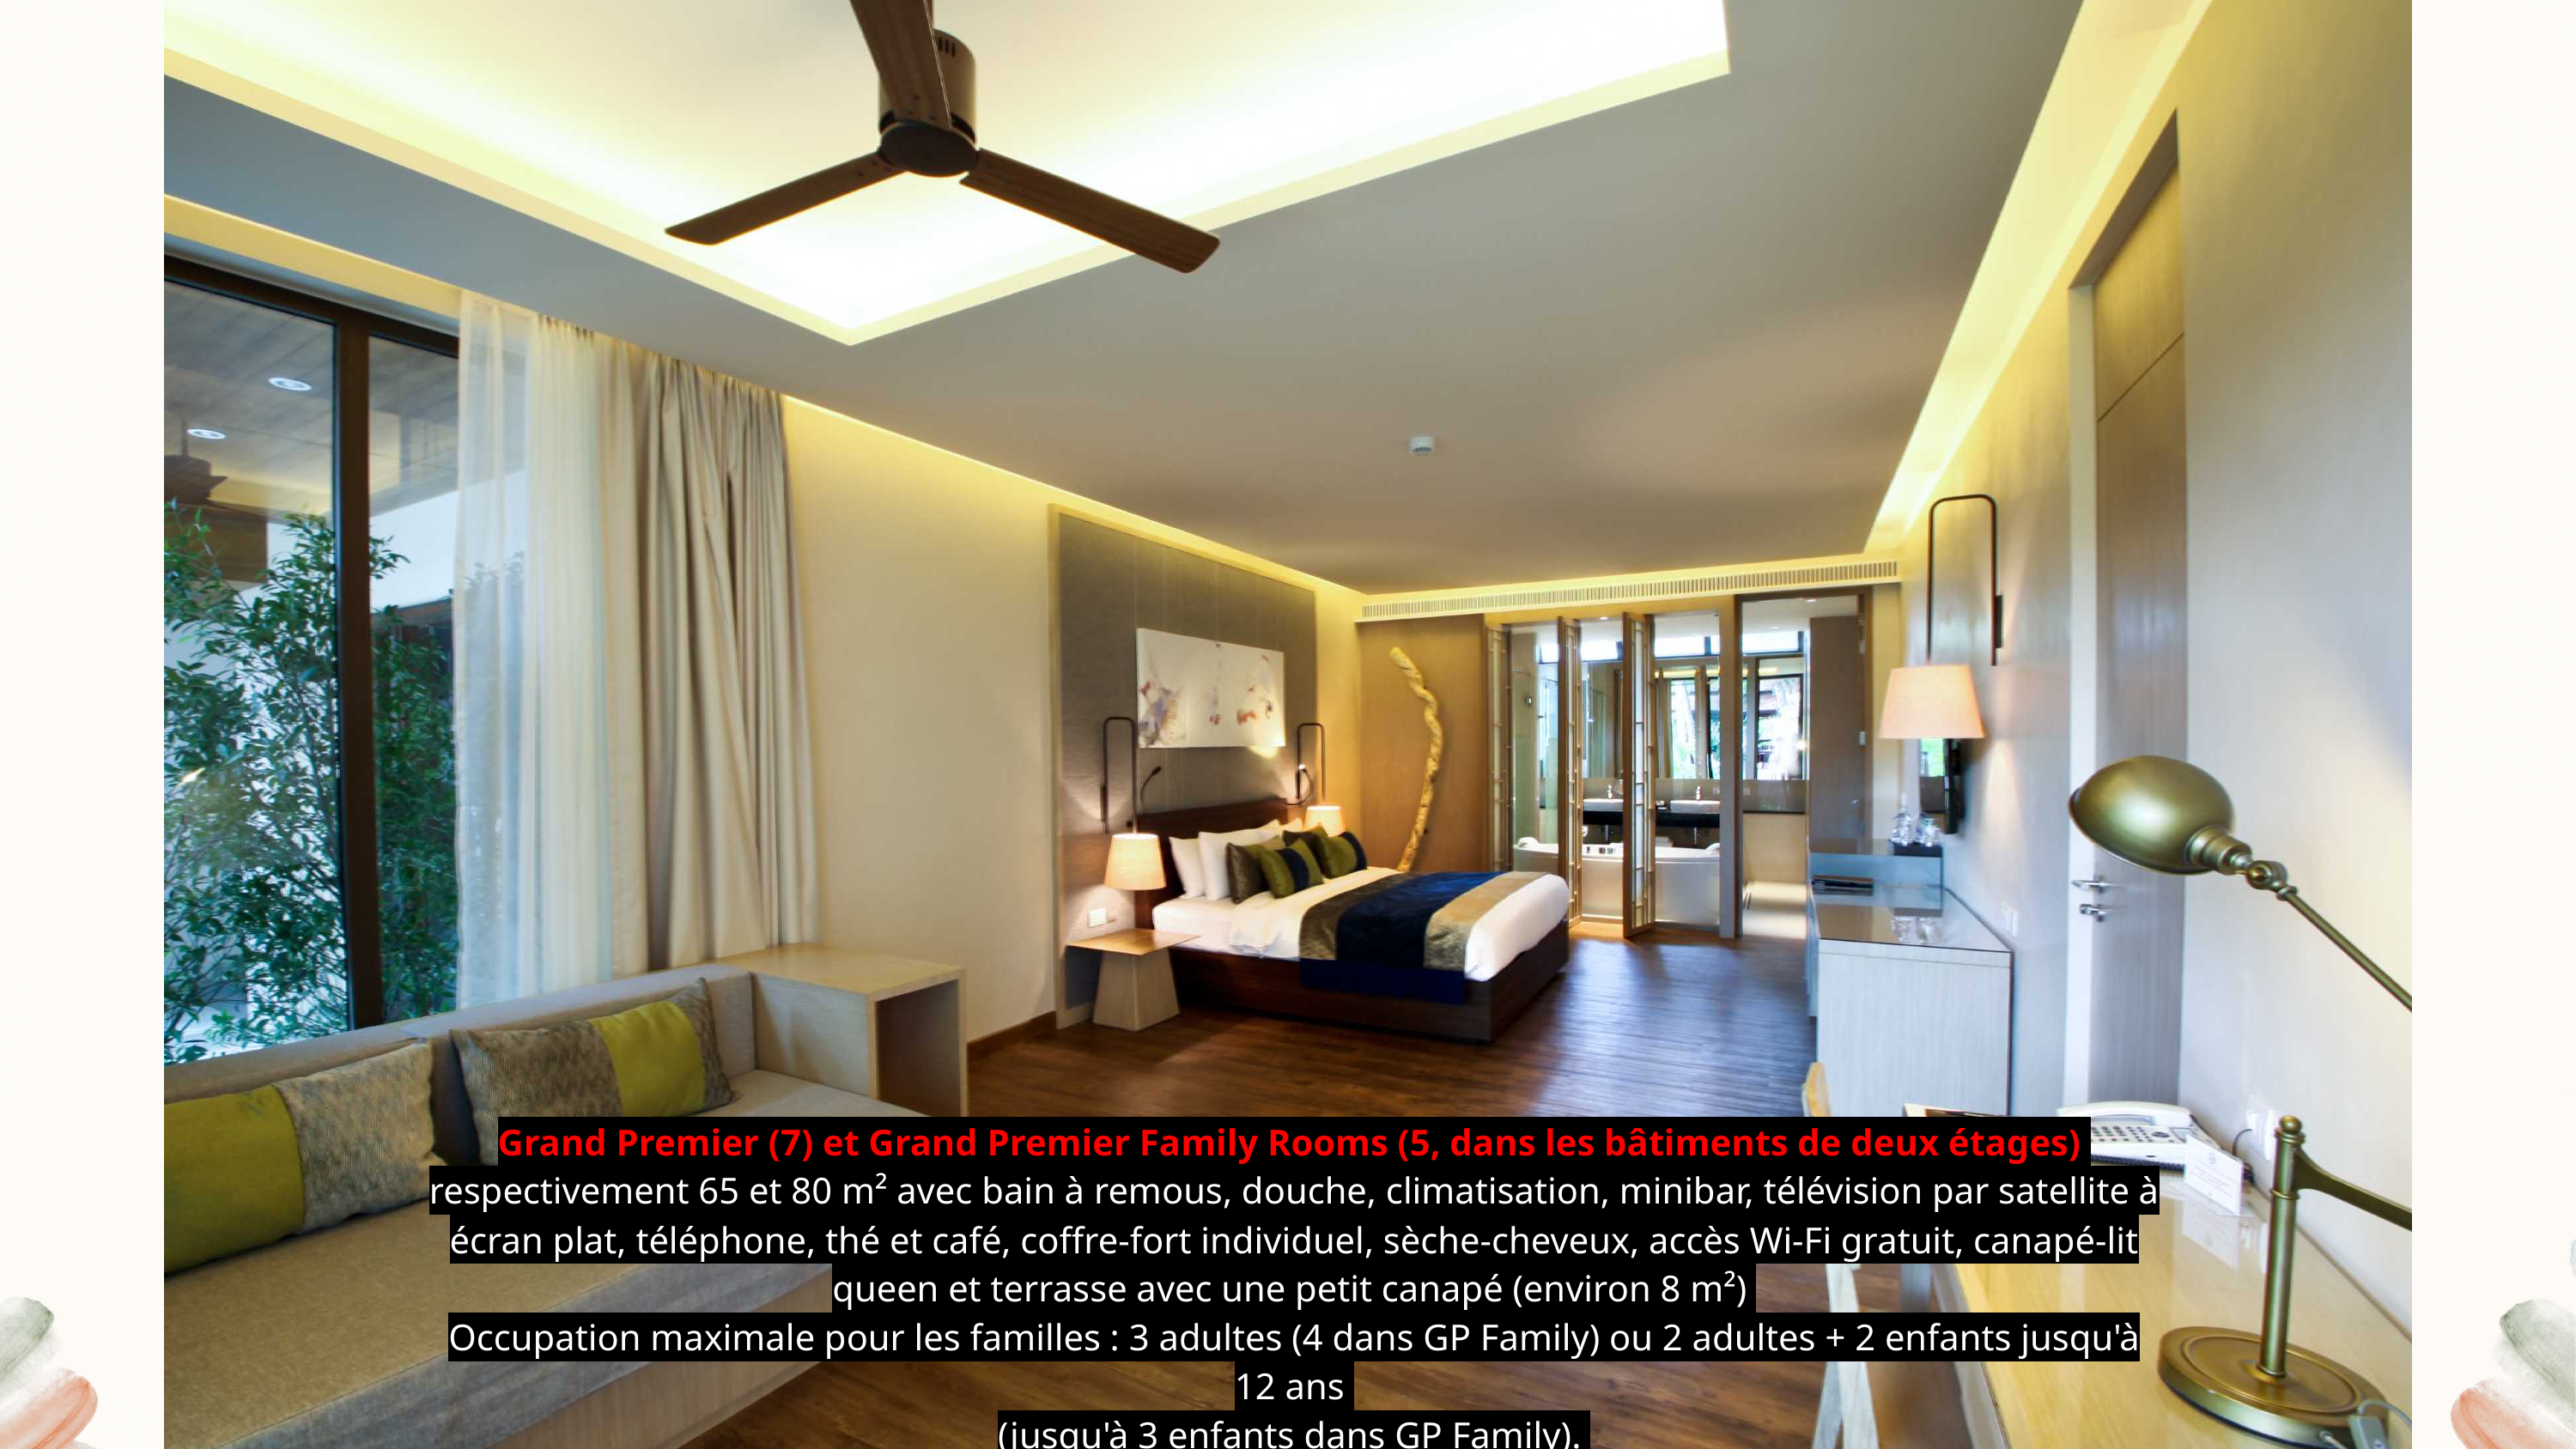

Grand Premier (7) et Grand Premier Family Rooms (5, dans les bâtiments de deux étages)
respectivement 65 et 80 m² avec bain à remous, douche, climatisation, minibar, télévision par satellite à écran plat, téléphone, thé et café, coffre-fort individuel, sèche-cheveux, accès Wi-Fi gratuit, canapé-lit queen et terrasse avec une petit canapé (environ 8 m²)
Occupation maximale pour les familles : 3 adultes (4 dans GP Family) ou 2 adultes + 2 enfants jusqu'à 12 ans
(jusqu'à 3 enfants dans GP Family).
Configuration de chambre : 1 lit king size avec canapé-lit queen (les deux enfants devront diviser le canapé-lit) et lit supplémentaire.
Vue : Jardins